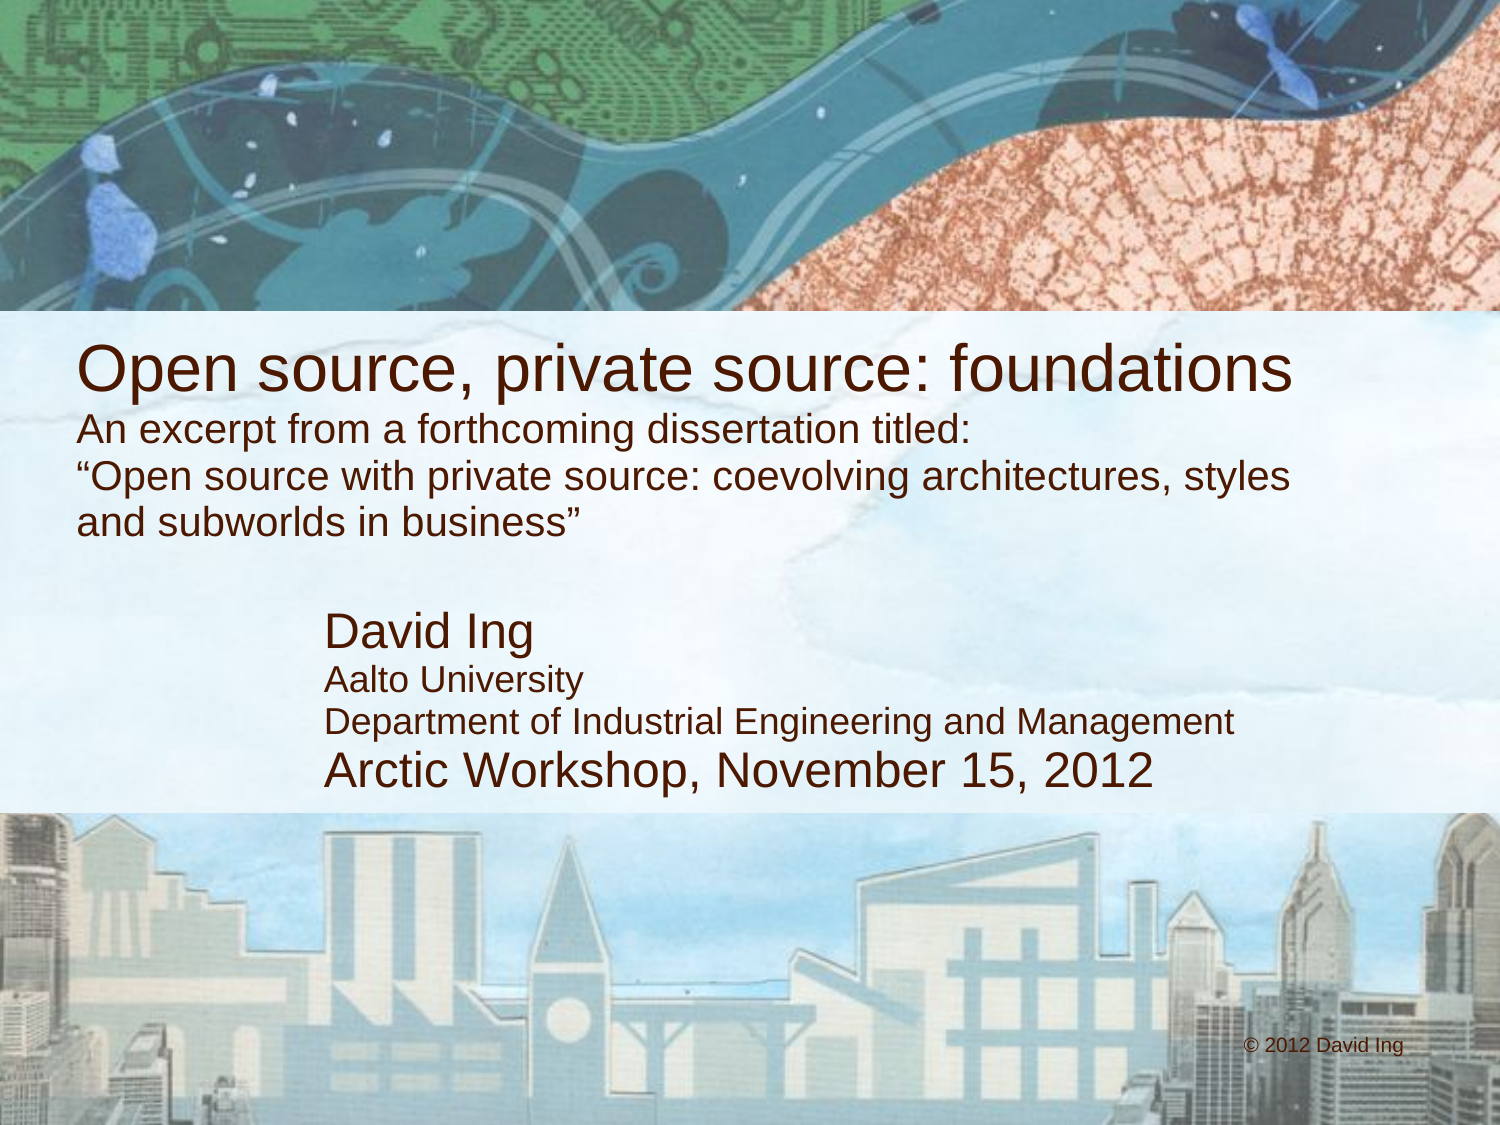

# Open source, private source: foundations An excerpt from a forthcoming dissertation titled: “Open source with private source: coevolving architectures, styles and subworlds in business”
David Ing
Aalto University
Department of Industrial Engineering and Management
Arctic Workshop, November 15, 2012
1
Open source and private source: foundations
Arctic Workshop, Nov. 15, 2012